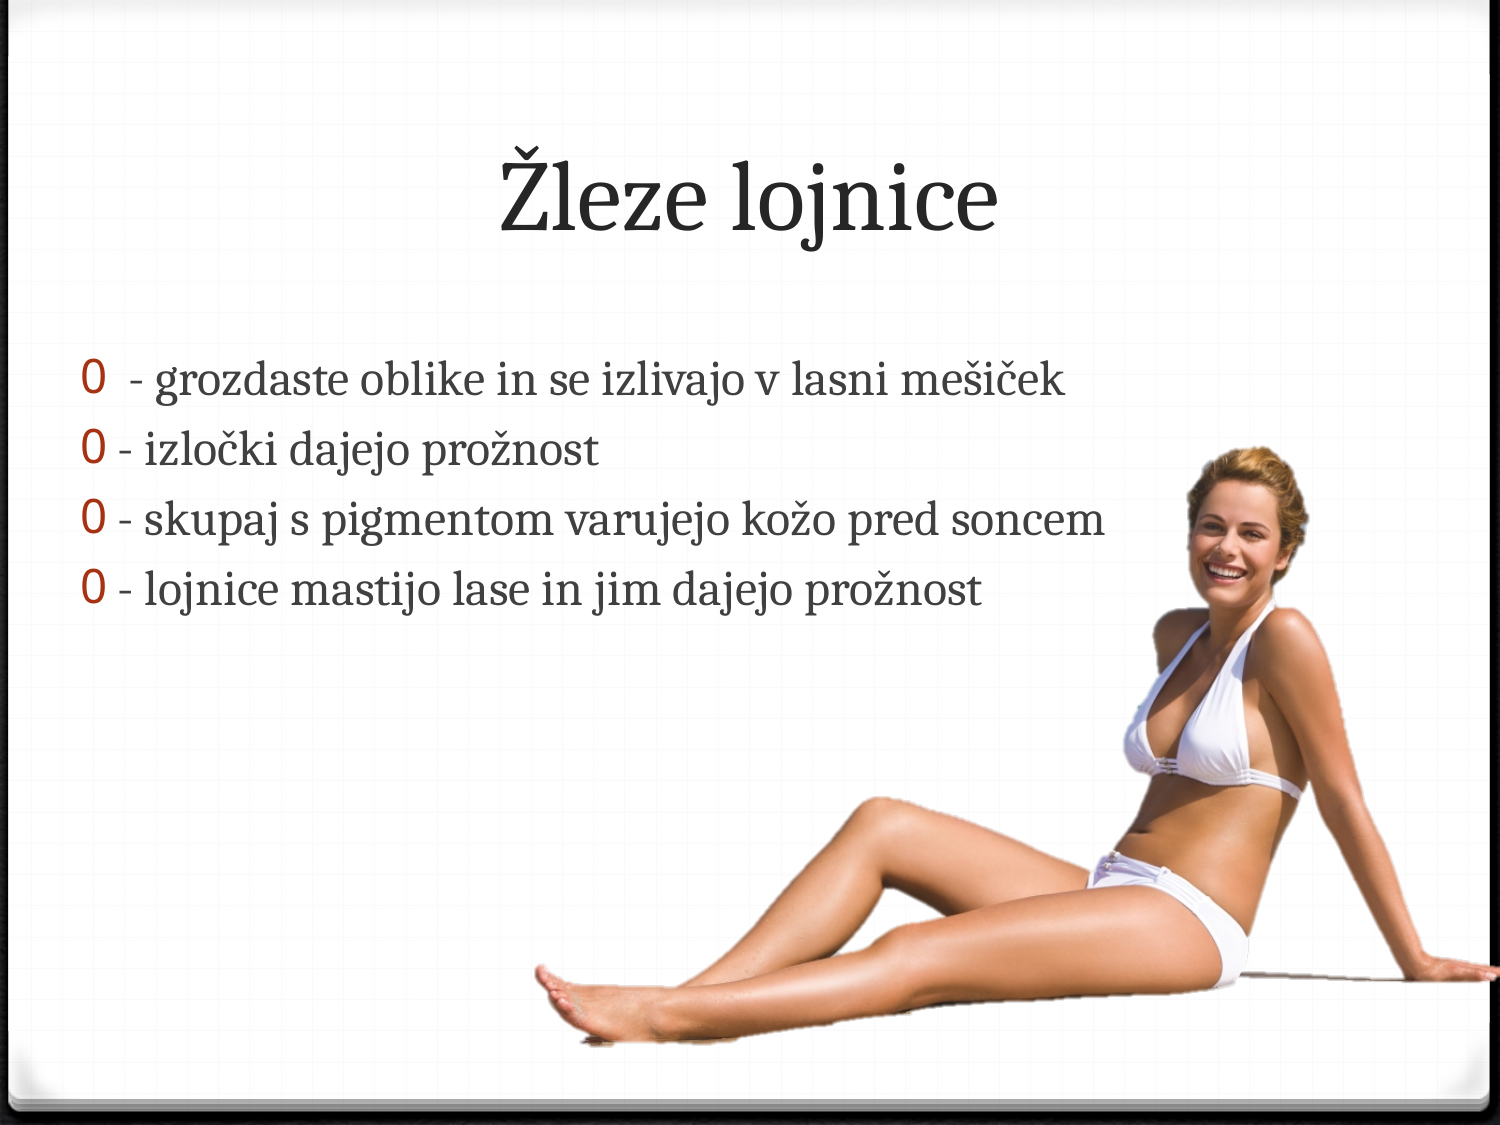

# Žleze lojnice
 - grozdaste oblike in se izlivajo v lasni mešiček
- izločki dajejo prožnost
- skupaj s pigmentom varujejo kožo pred soncem
- lojnice mastijo lase in jim dajejo prožnost